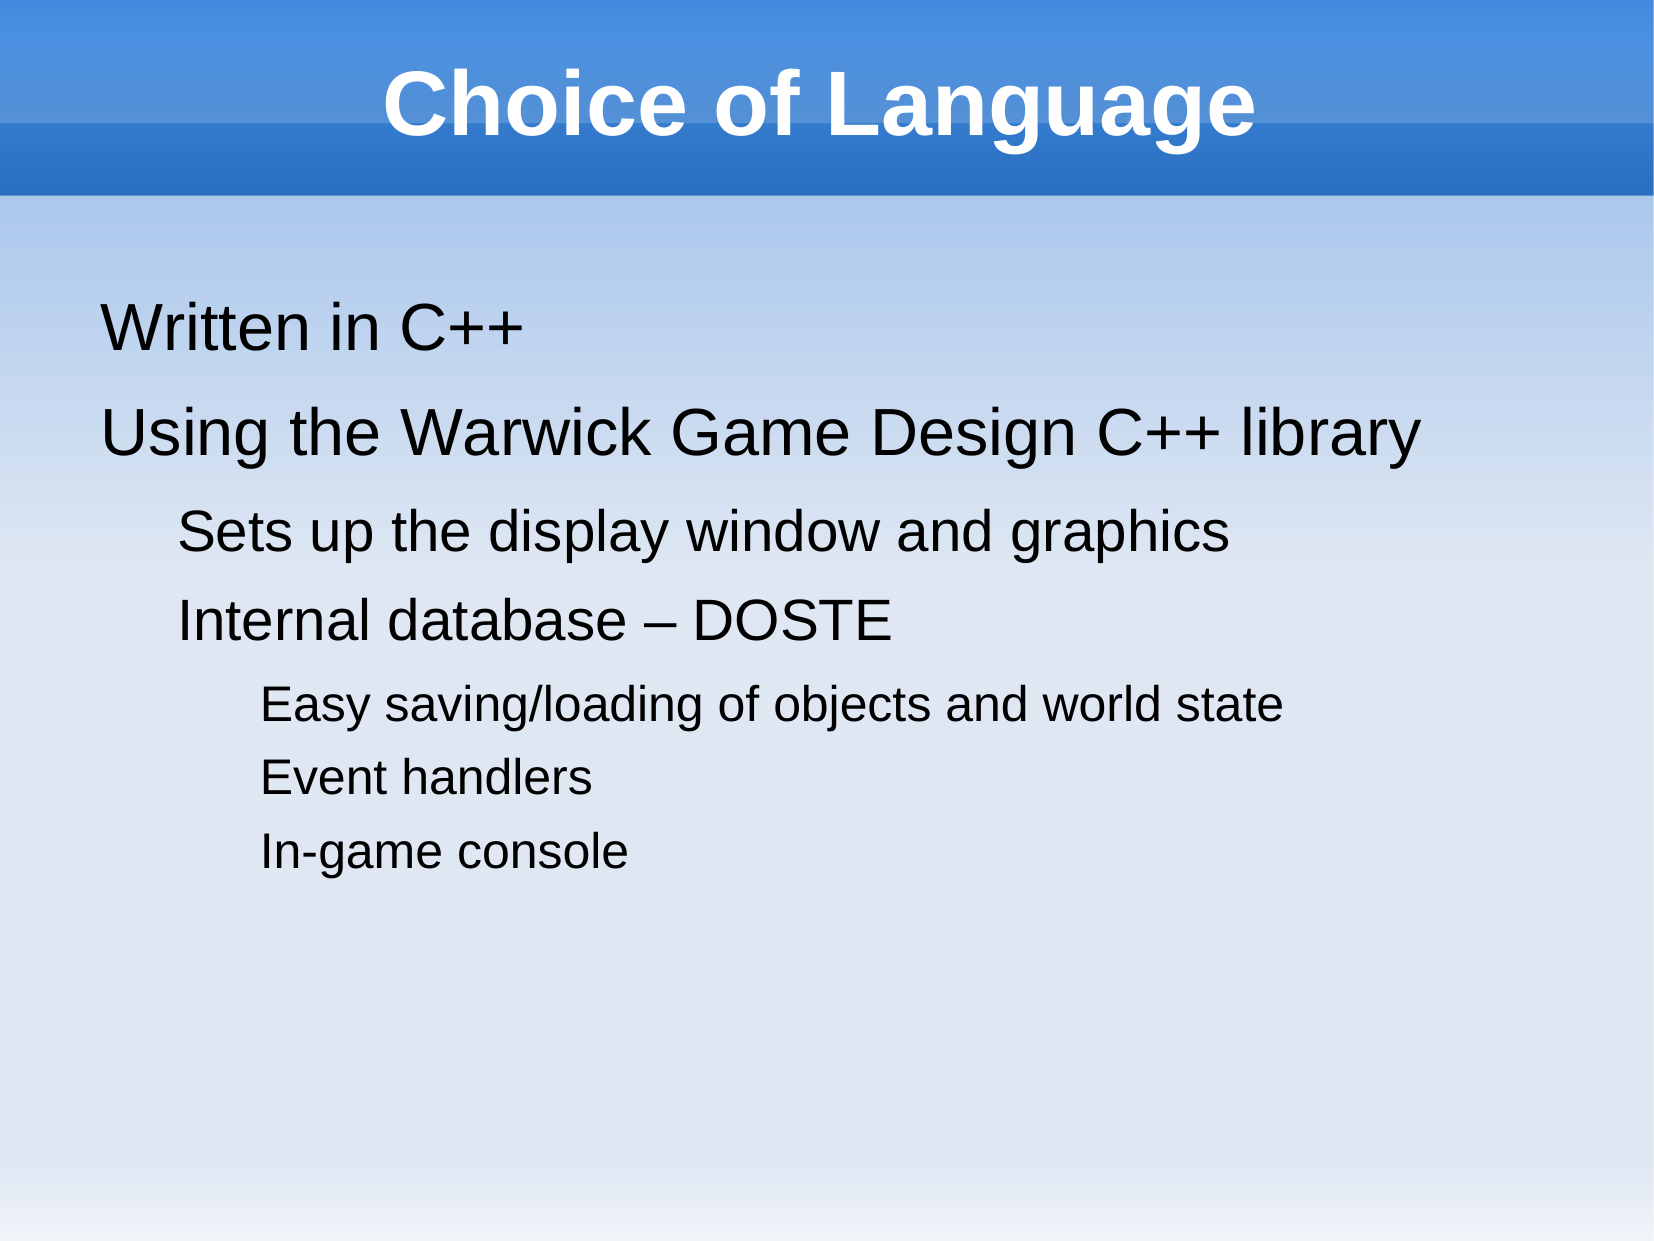

# Choice of Language
Written in C++
Using the Warwick Game Design C++ library
Sets up the display window and graphics
Internal database – DOSTE
Easy saving/loading of objects and world state
Event handlers
In-game console